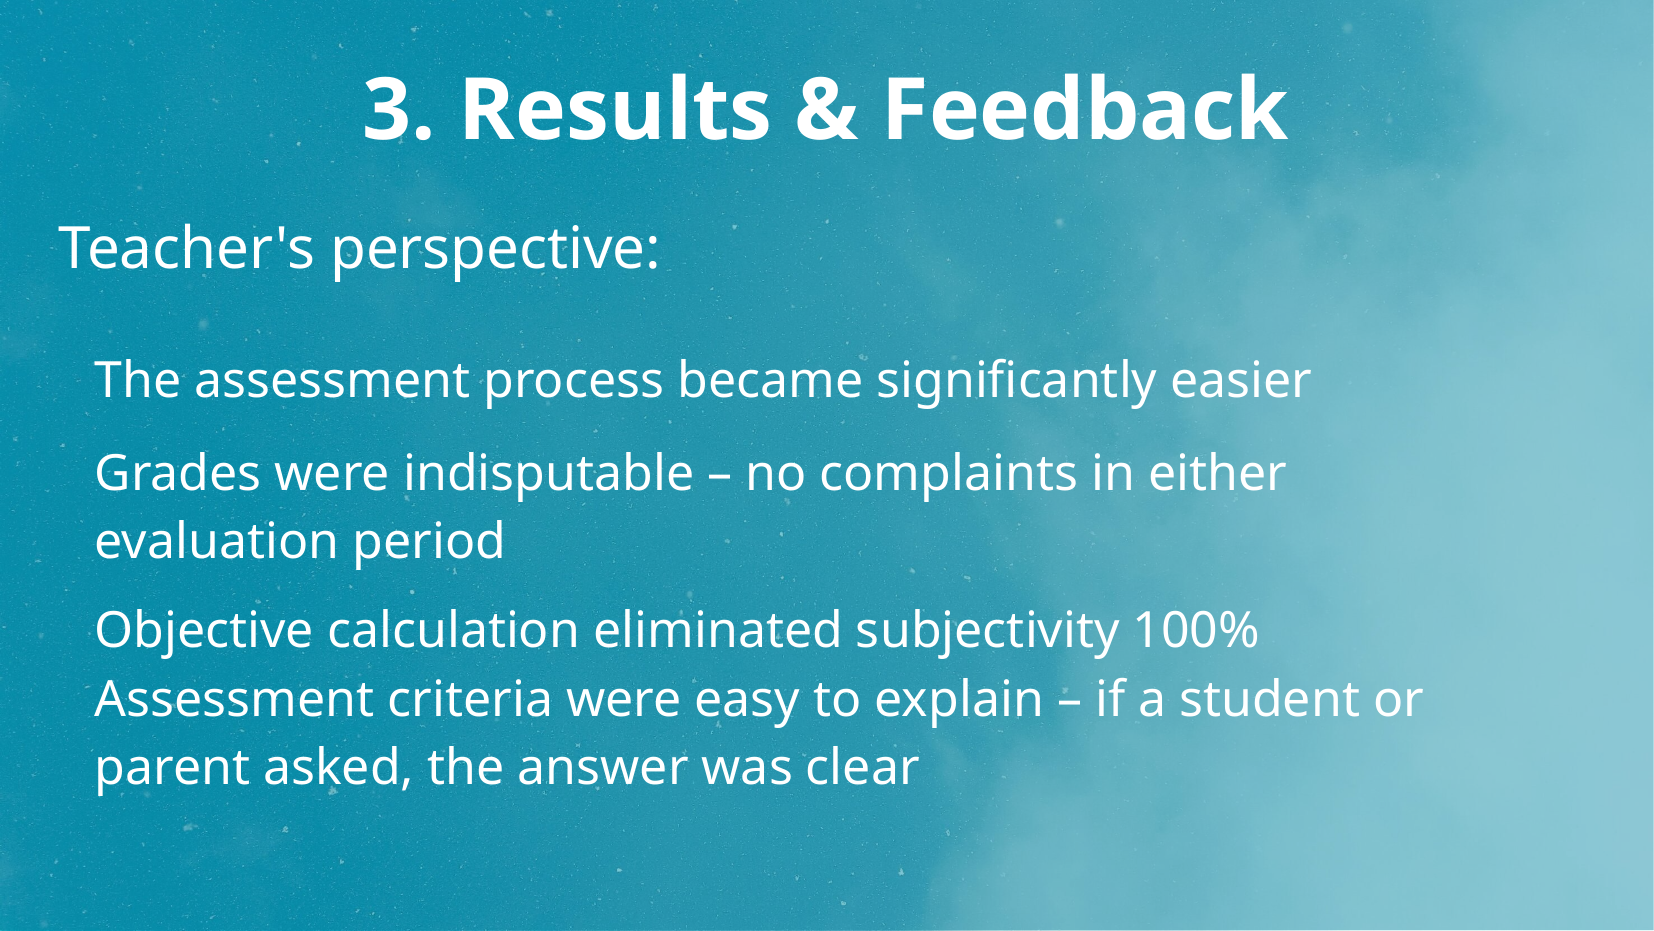

# 3. Results & Feedback
Teacher's perspective:
The assessment process became significantly easier
Grades were indisputable – no complaints in either evaluation period
Objective calculation eliminated subjectivity 100%
Assessment criteria were easy to explain – if a student or parent asked, the answer was clear